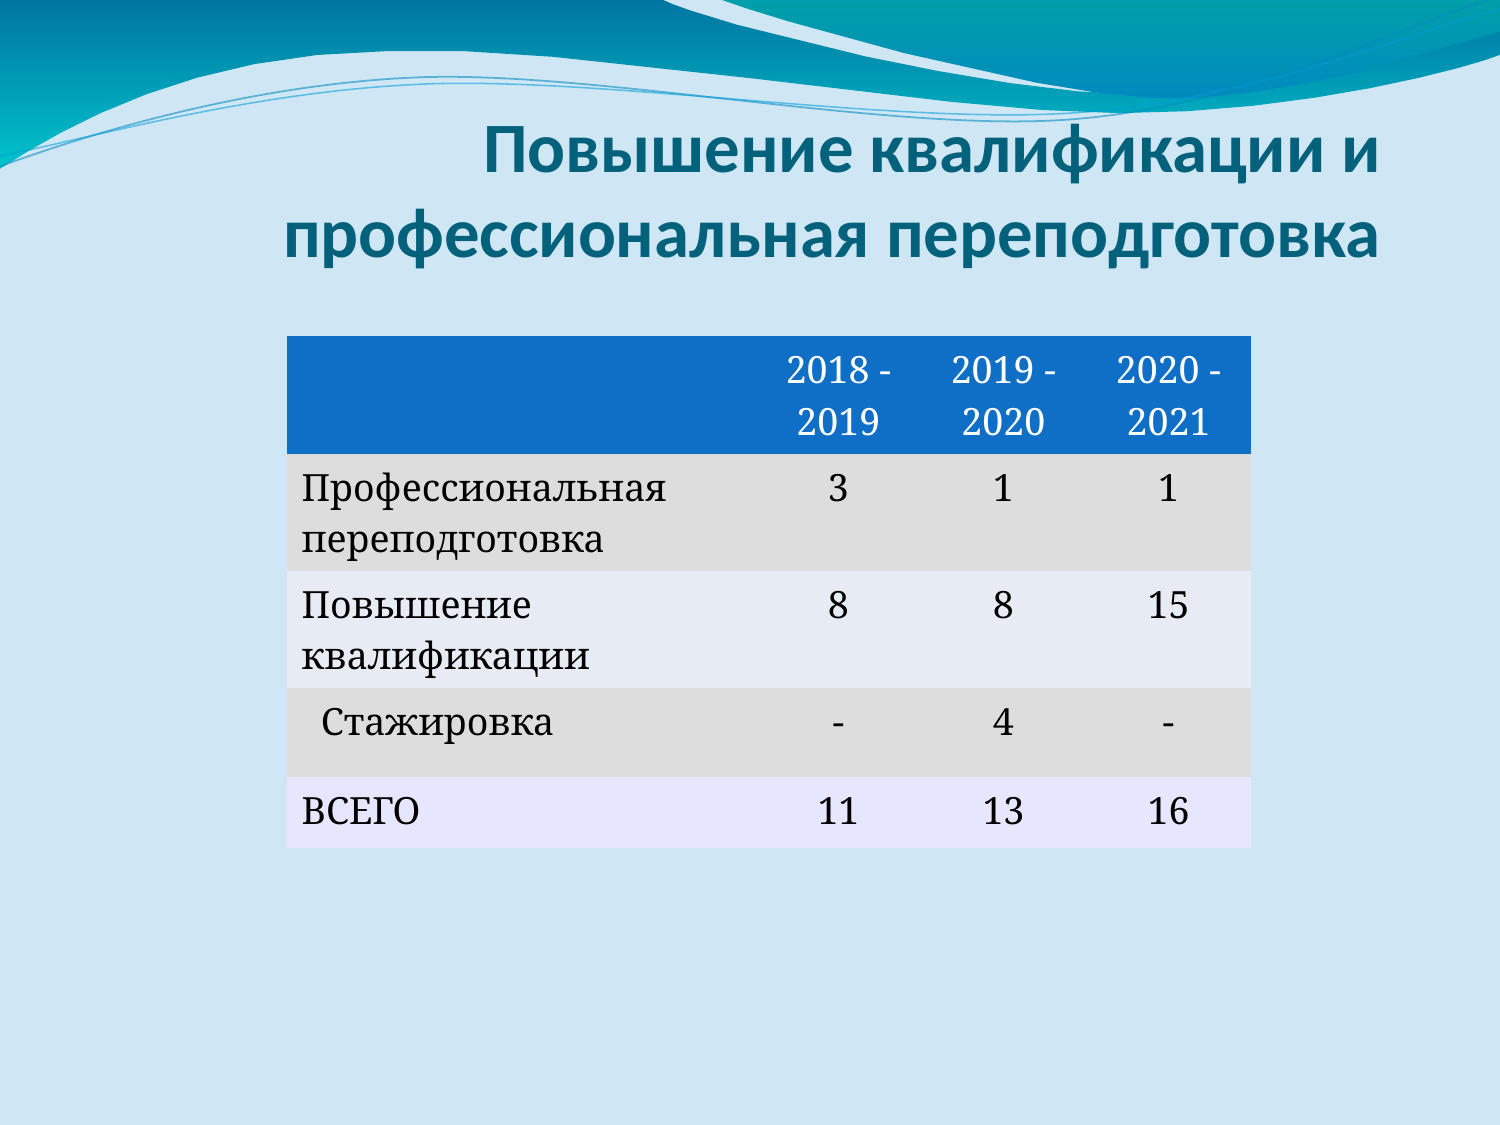

# Повышение квалификации и профессиональная переподготовка
| | 2018 - 2019 | 2019 - 2020 | 2020 - 2021 |
| --- | --- | --- | --- |
| Профессиональная переподготовка | 3 | 1 | 1 |
| Повышение квалификации | 8 | 8 | 15 |
| Стажировка | - | 4 | - |
| ВСЕГО | 11 | 13 | 16 |